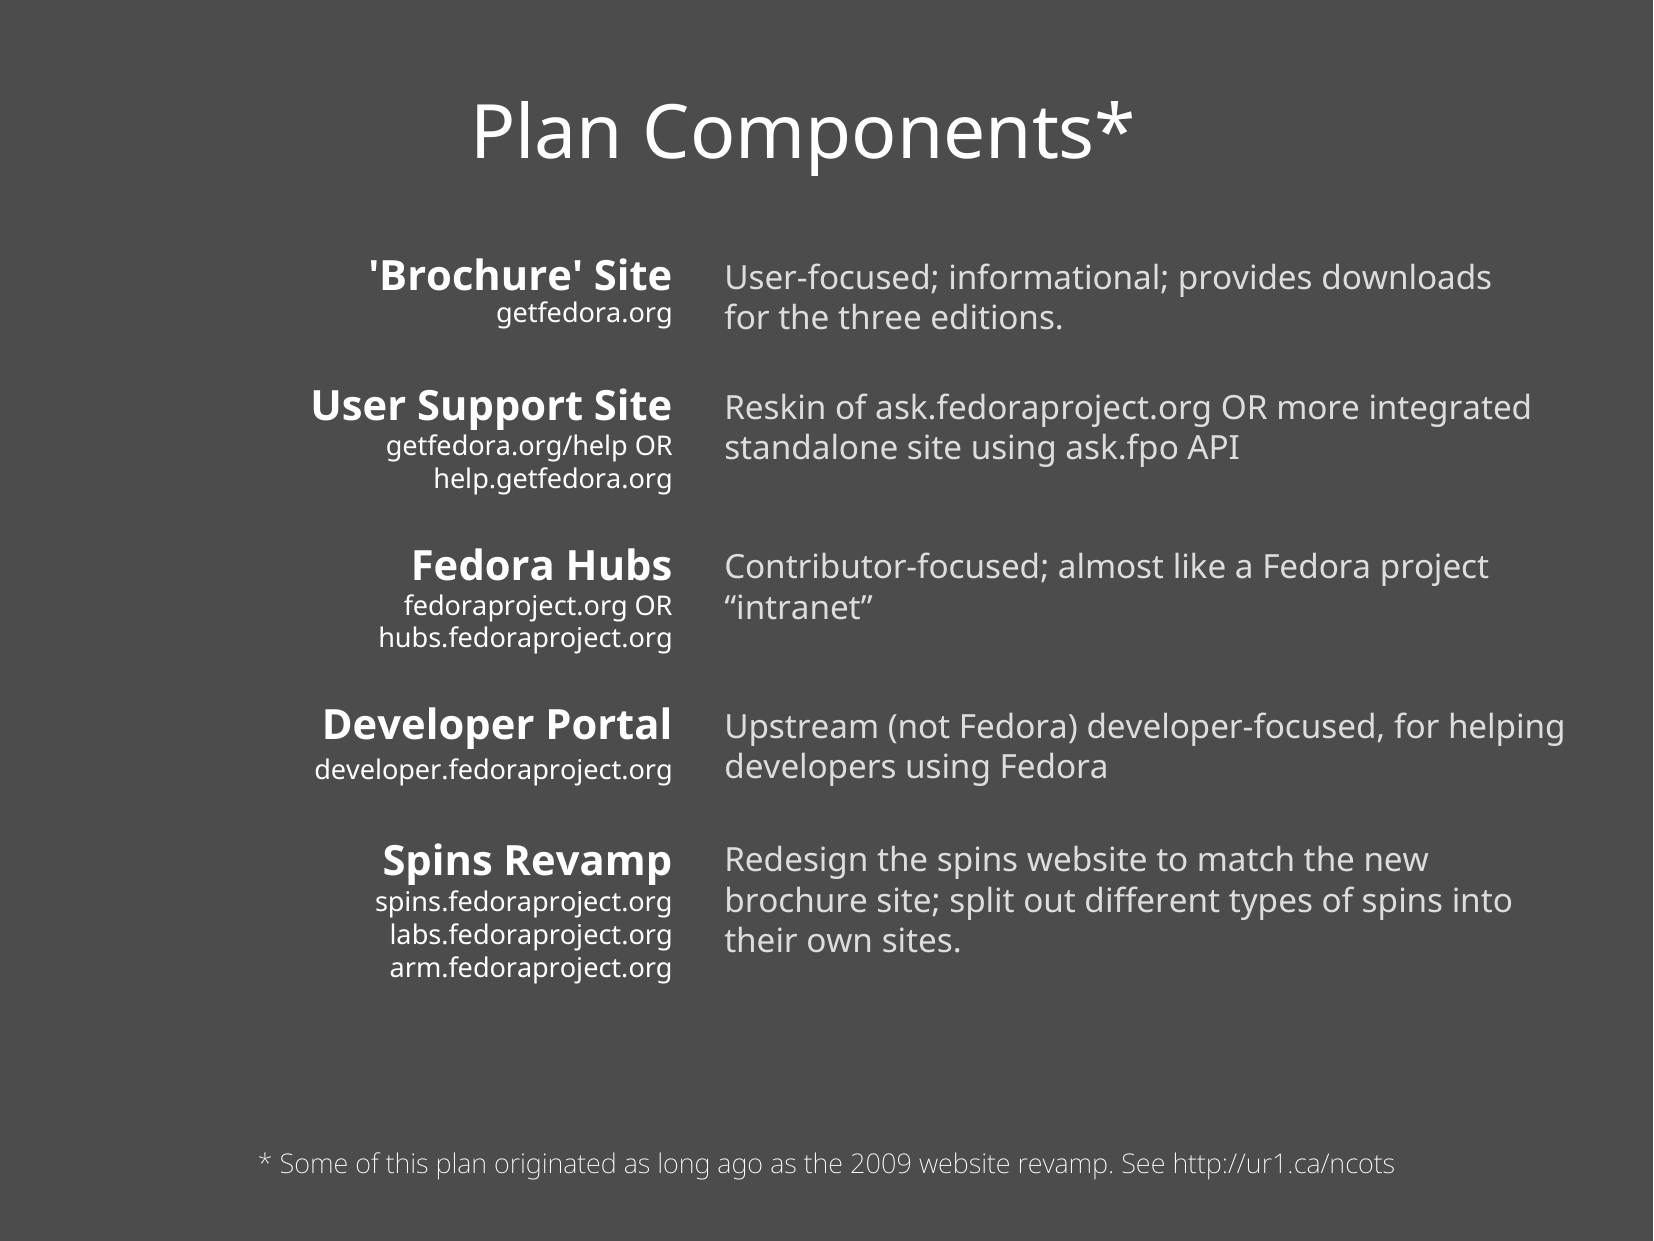

# Plan Components*
'Brochure' Site
User-focused; informational; provides downloads
for the three editions.
getfedora.org
User Support Site
Reskin of ask.fedoraproject.org OR more integrated standalone site using ask.fpo API
getfedora.org/help OR
help.getfedora.org
Fedora Hubs
Contributor-focused; almost like a Fedora project “intranet”
fedoraproject.org OR
hubs.fedoraproject.org
Developer Portal
Upstream (not Fedora) developer-focused, for helping developers using Fedora
developer.fedoraproject.org
Spins Revamp
Redesign the spins website to match the new brochure site; split out different types of spins into their own sites.
spins.fedoraproject.org
labs.fedoraproject.org
arm.fedoraproject.org
* Some of this plan originated as long ago as the 2009 website revamp. See http://ur1.ca/ncots